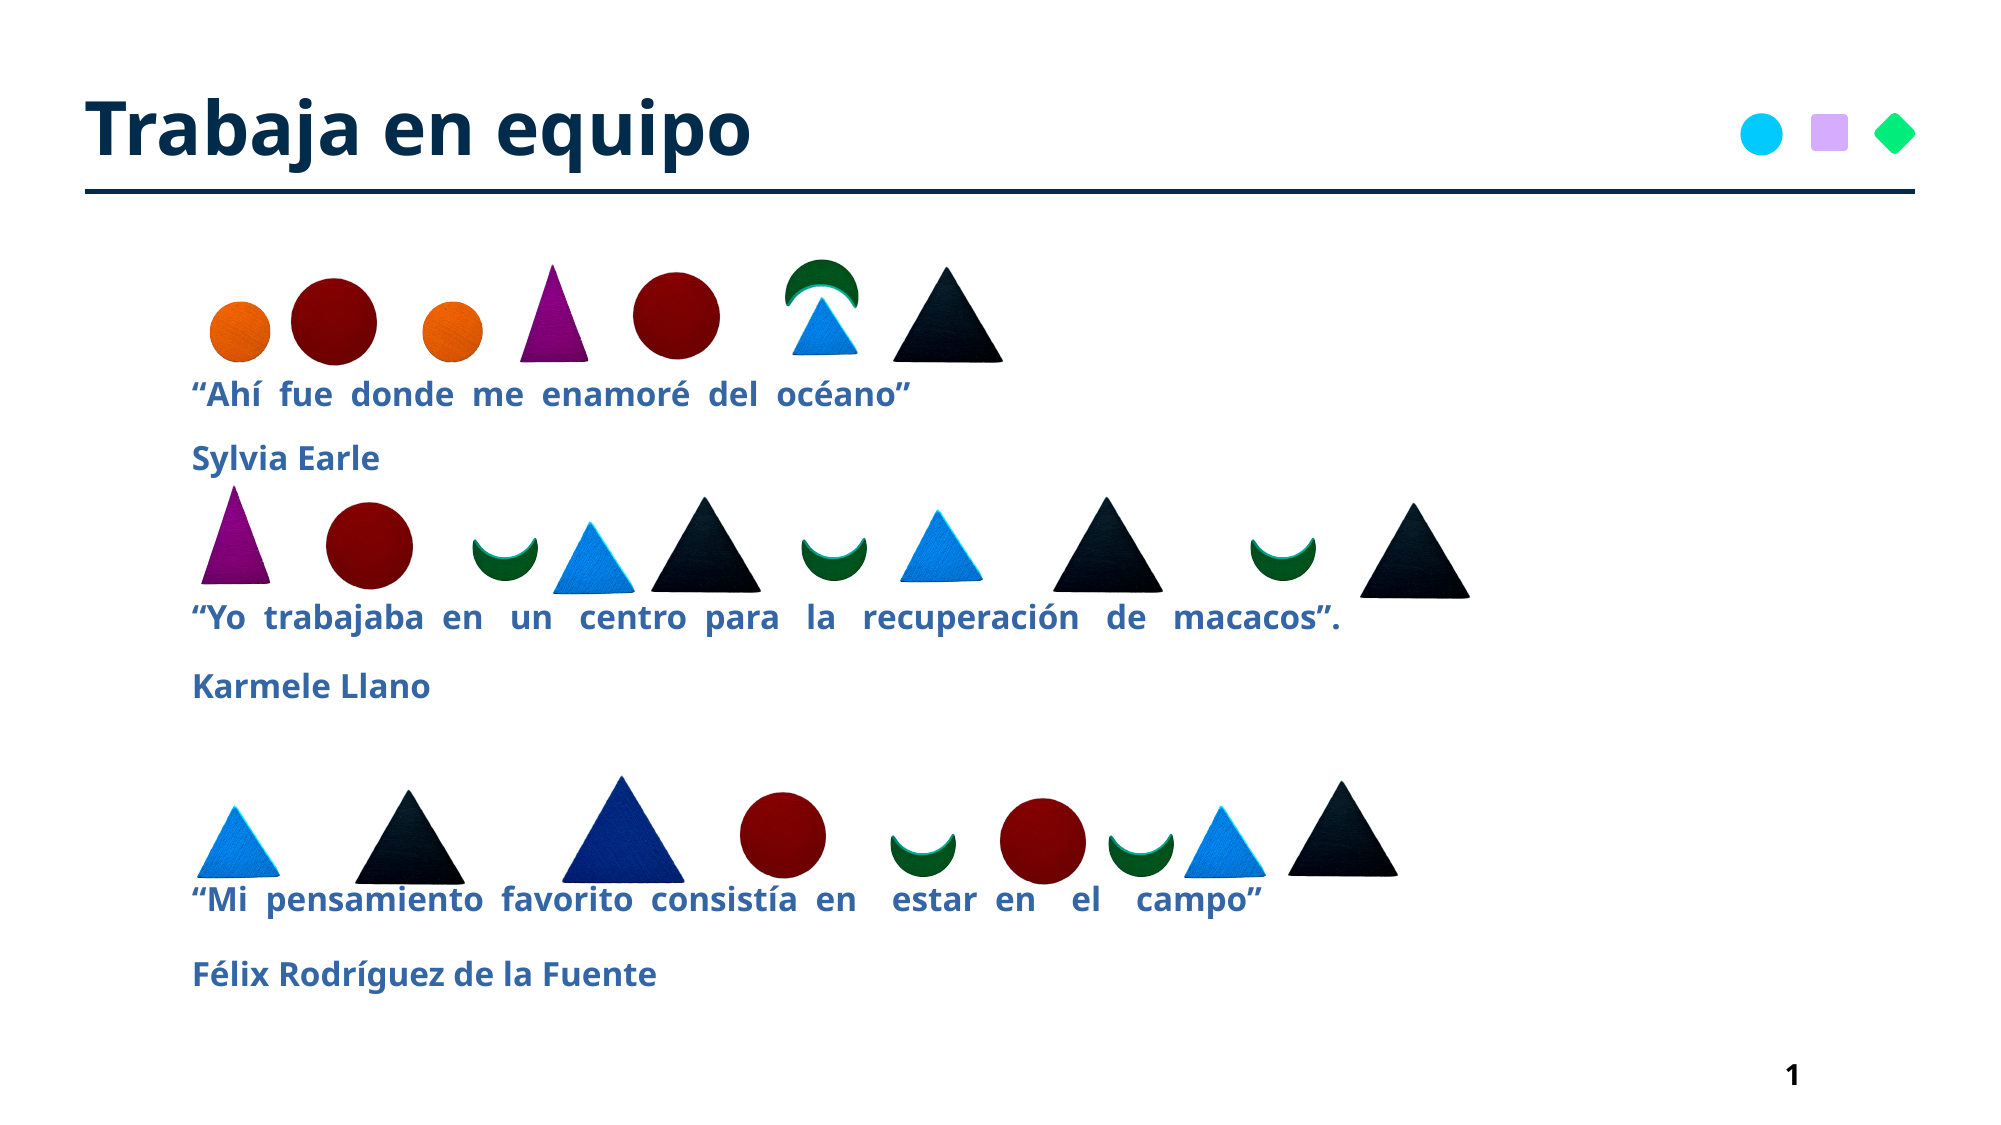

# Trabaja en equipo
“Ahí fue donde me enamoré del océano”
Sylvia Earle
“Yo trabajaba en un centro para la recuperación de macacos”.
Karmele Llano
“Mi pensamiento favorito consistía en estar en el campo”
Félix Rodríguez de la Fuente